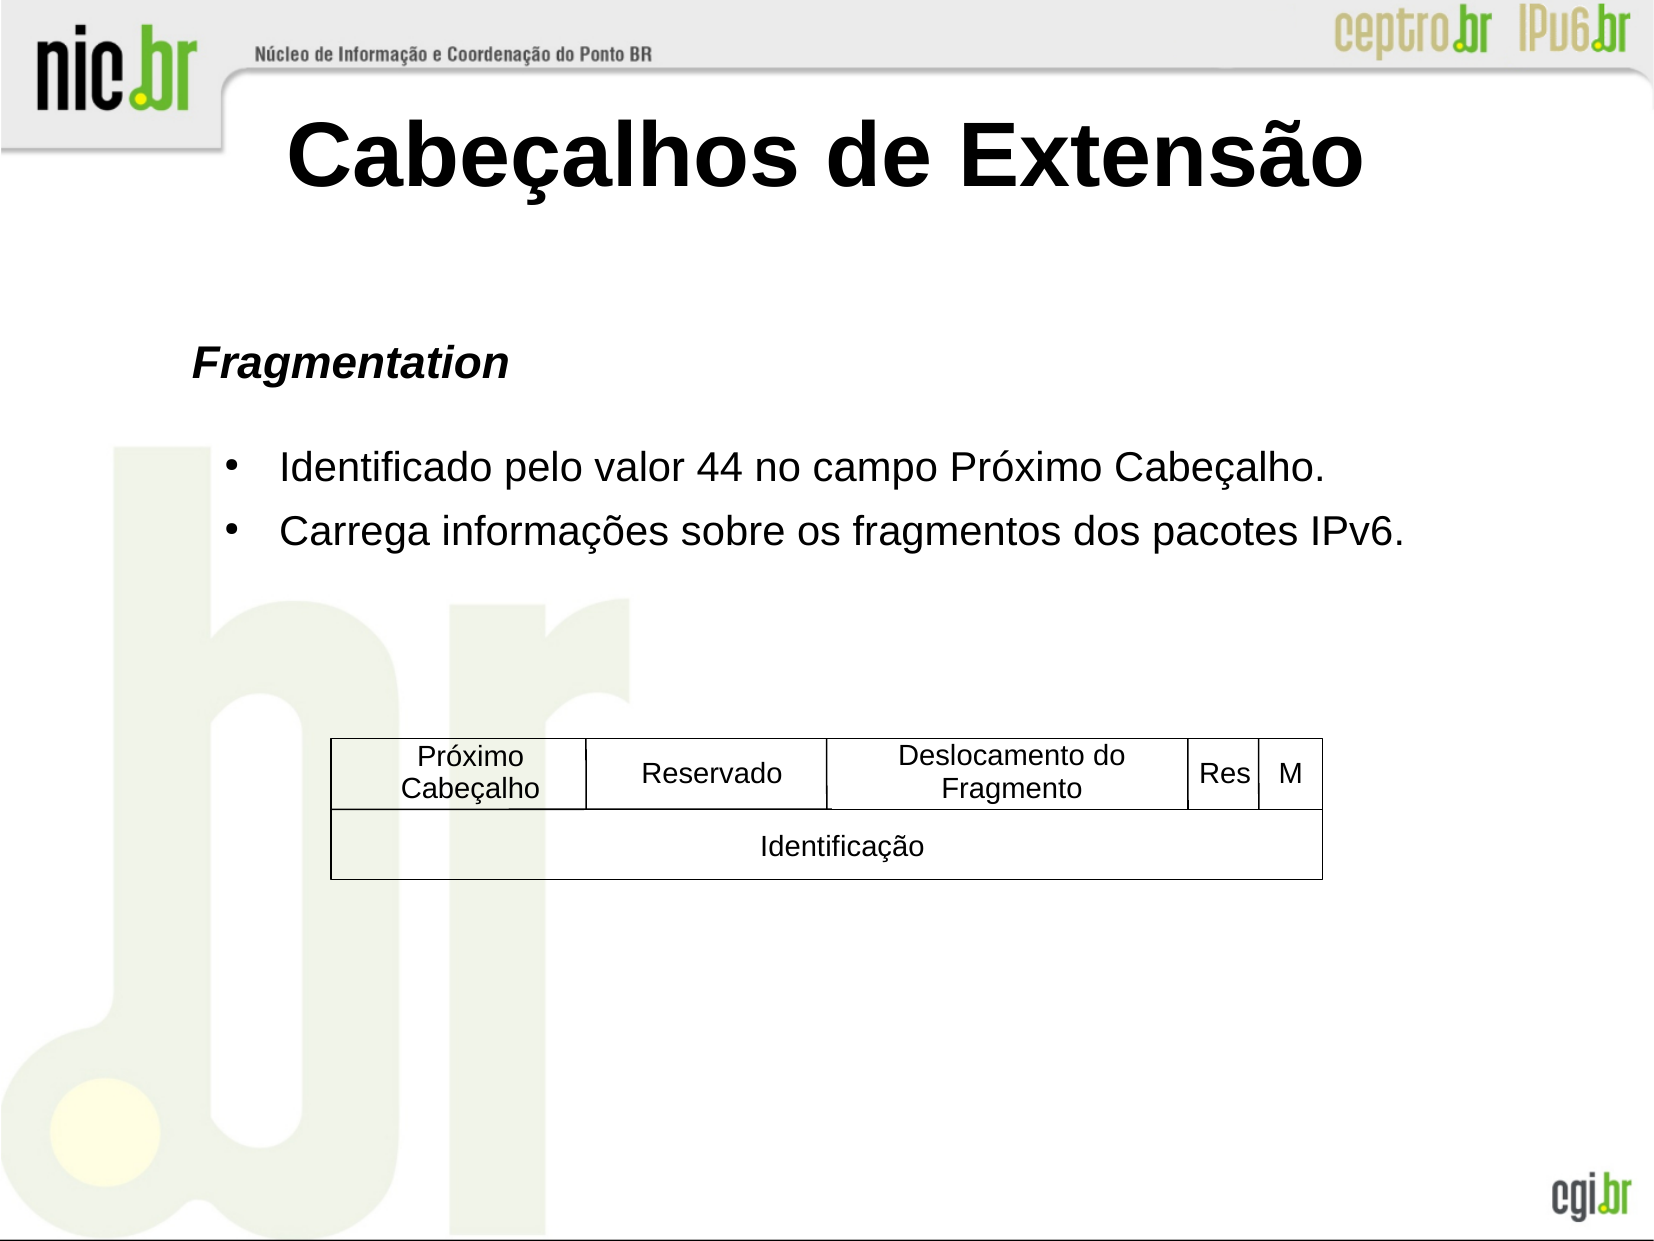

Cabeçalhos de Extensão
Fragmentation
 Identificado pelo valor 44 no campo Próximo Cabeçalho.
 Carrega informações sobre os fragmentos dos pacotes IPv6.
Próximo
Cabeçalho
Deslocamento do Fragmento
Reservado
Res
M
Identificação